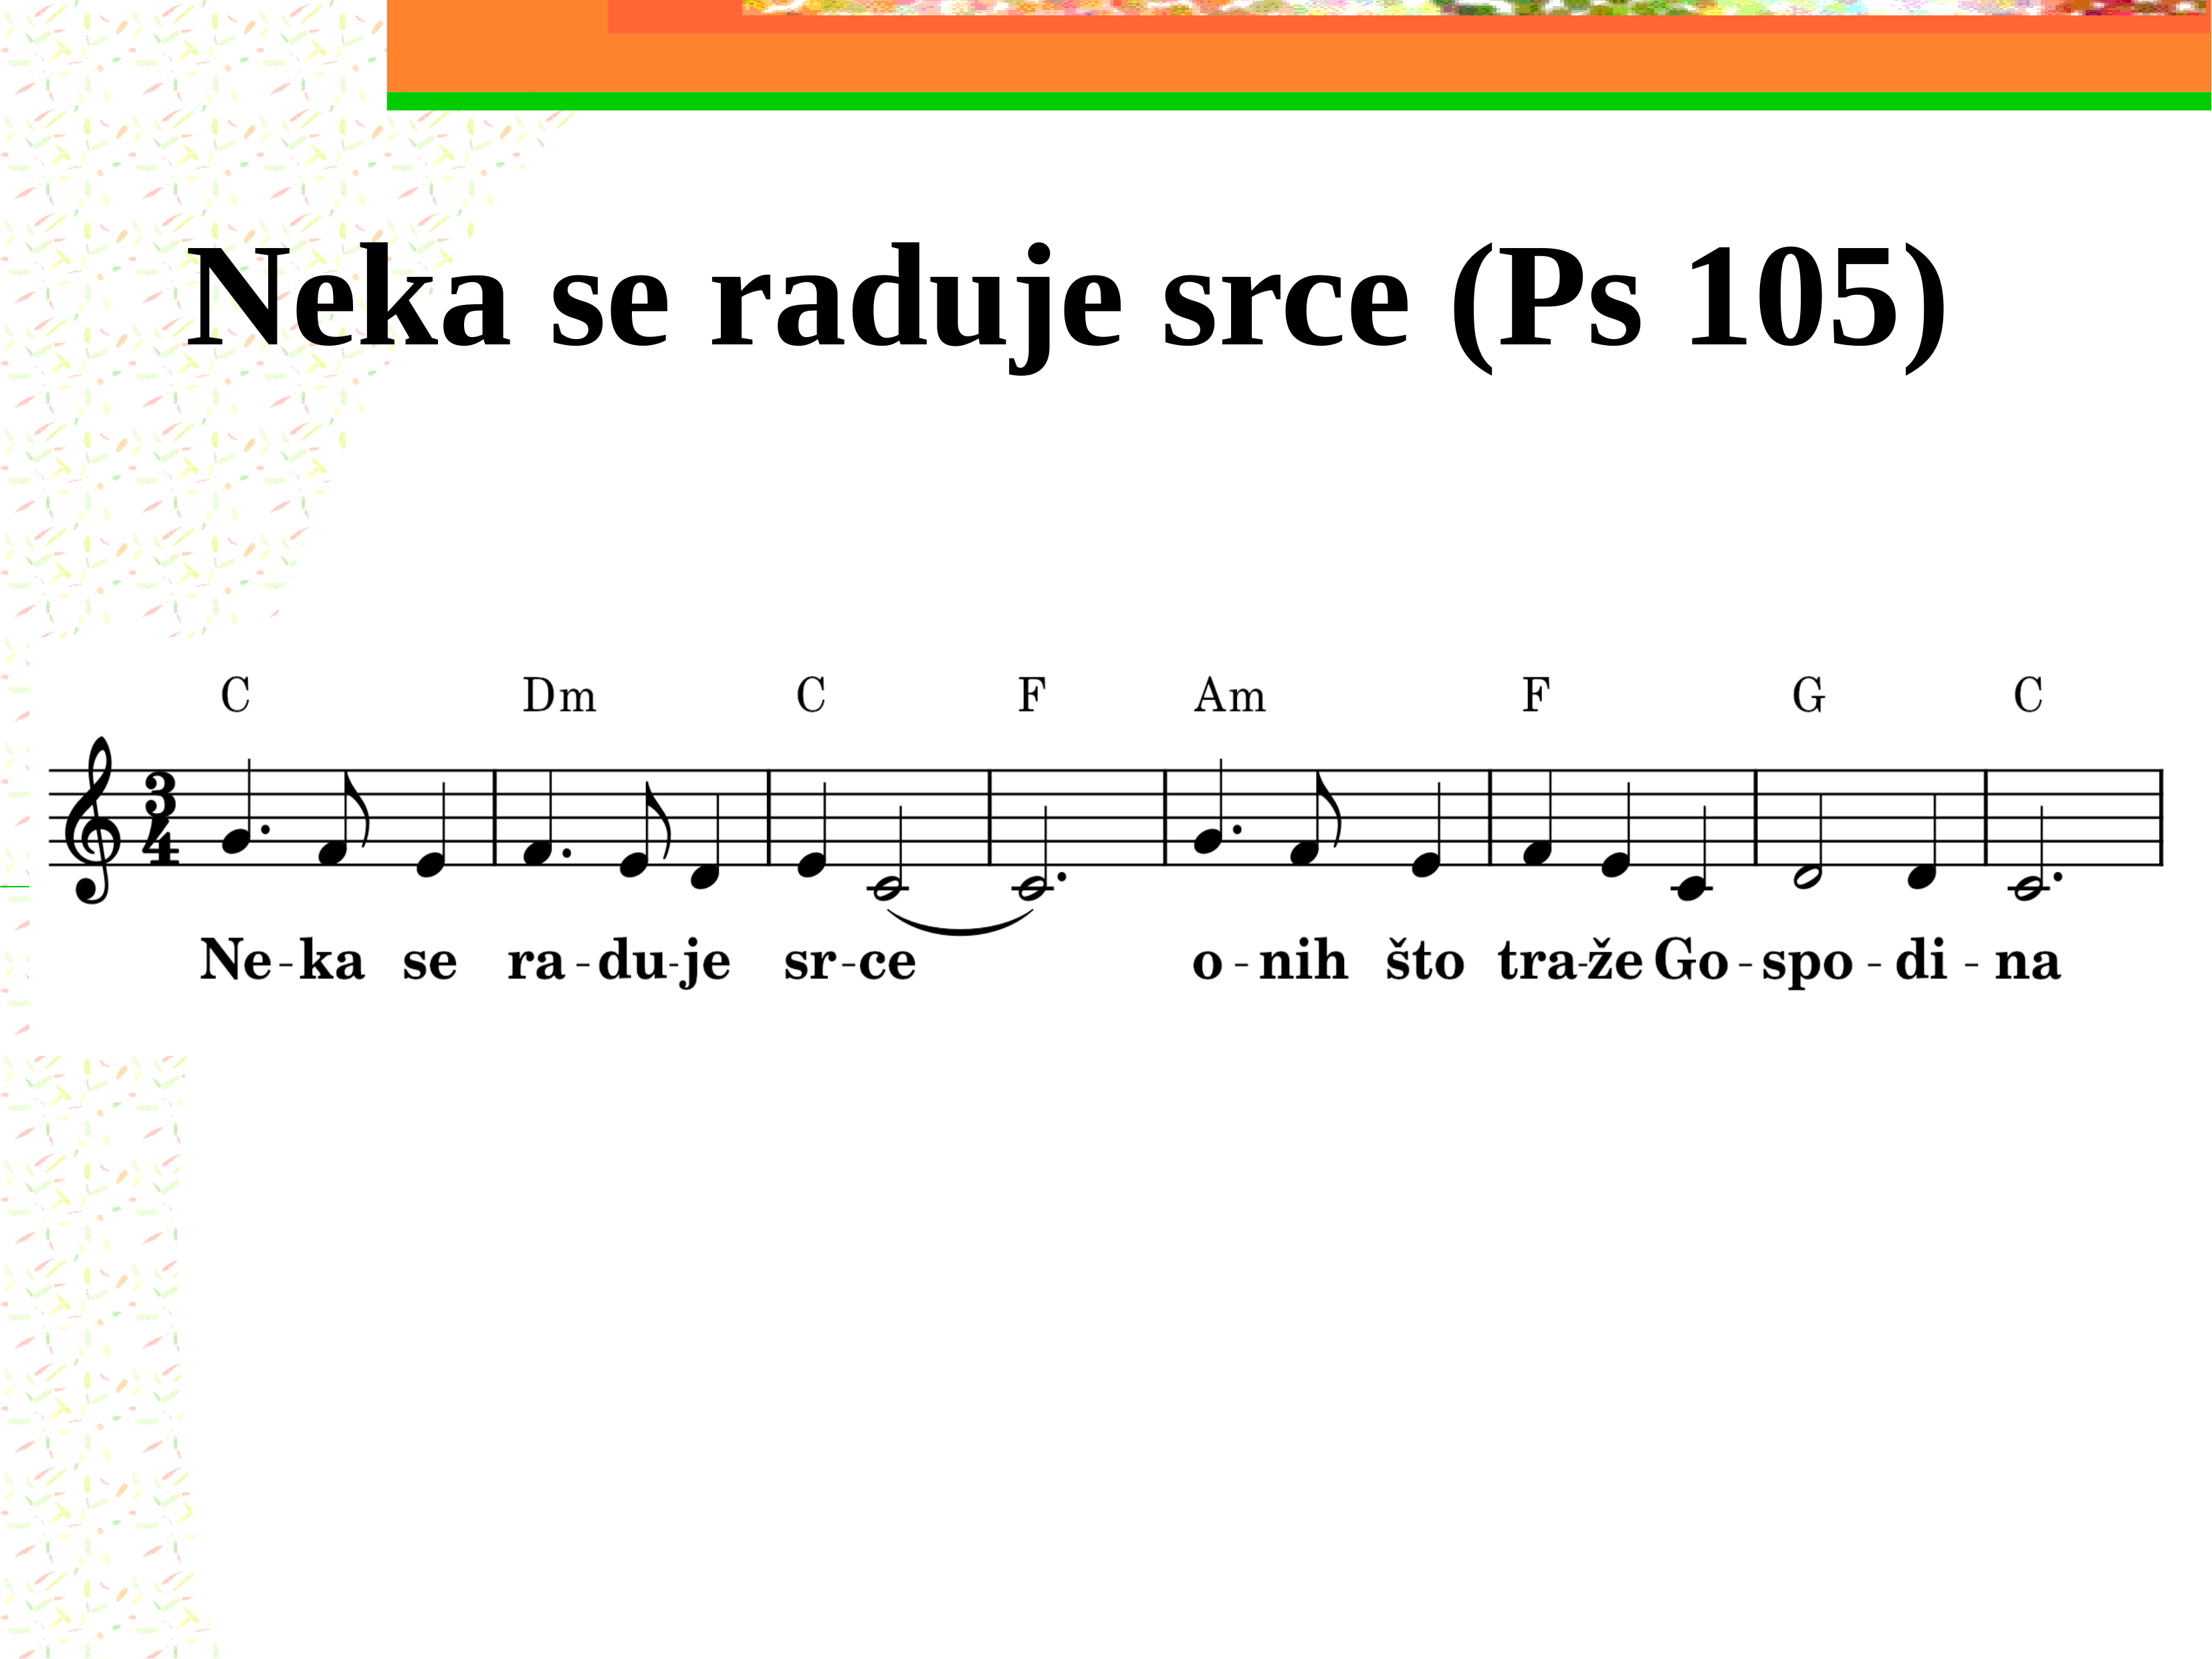

# Neka se raduje srce (Ps 105)